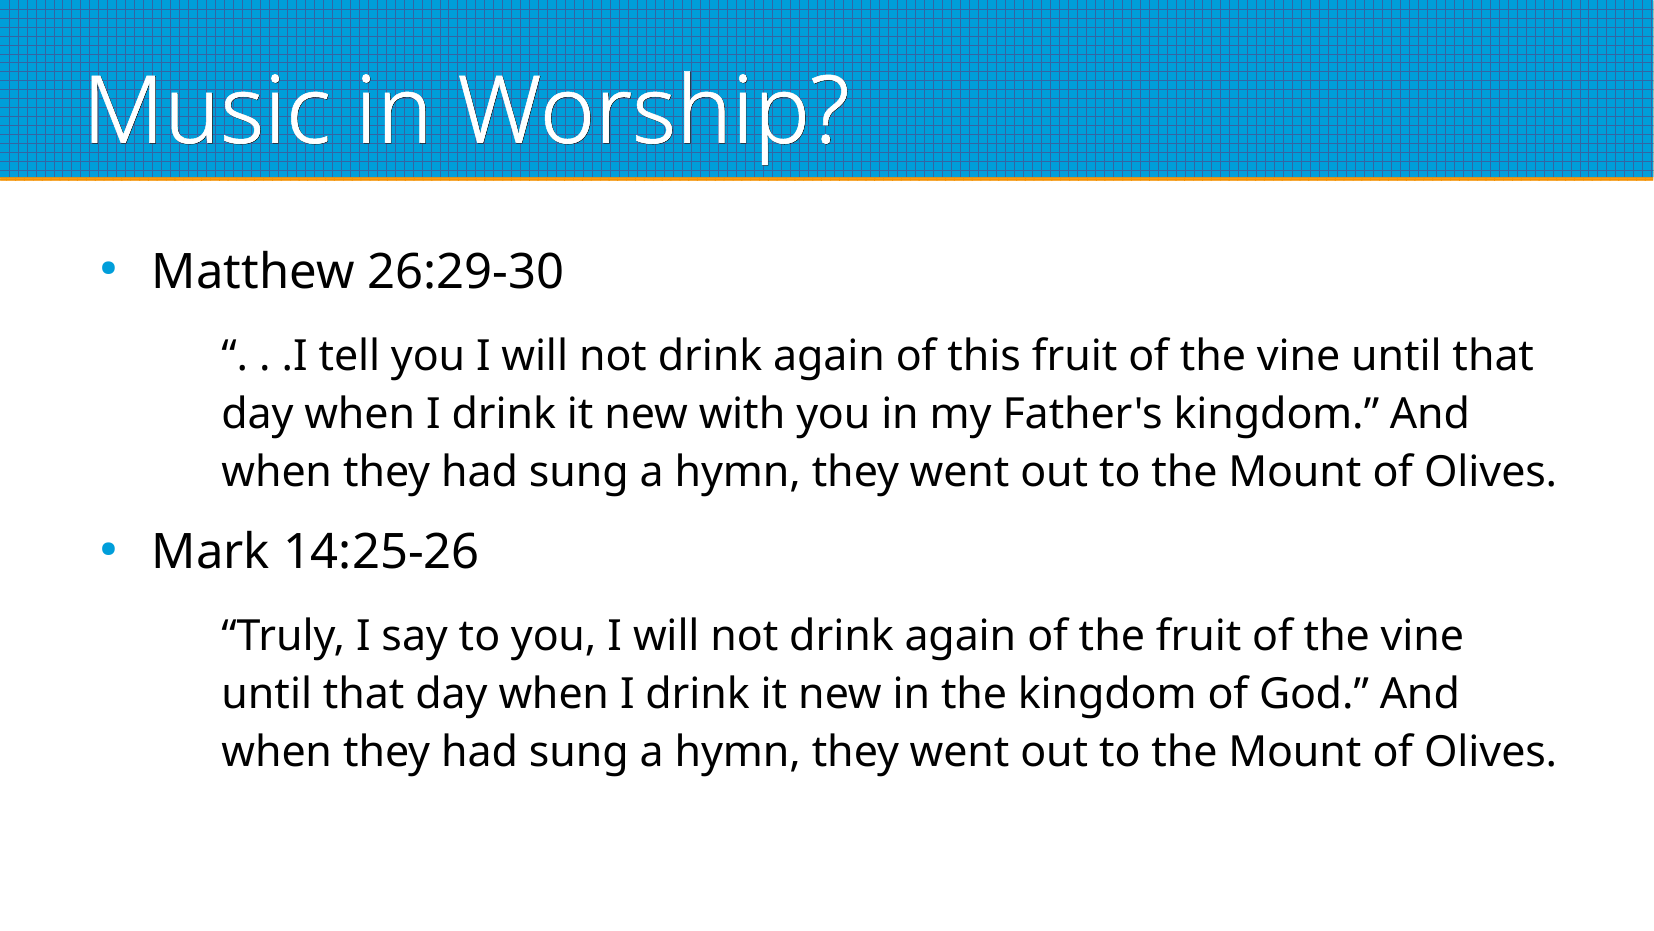

# Music in Worship?
Matthew 26:29-30
“. . .I tell you I will not drink again of this fruit of the vine until that day when I drink it new with you in my Father's kingdom.” And when they had sung a hymn, they went out to the Mount of Olives.
Mark 14:25-26
“Truly, I say to you, I will not drink again of the fruit of the vine until that day when I drink it new in the kingdom of God.” And when they had sung a hymn, they went out to the Mount of Olives.